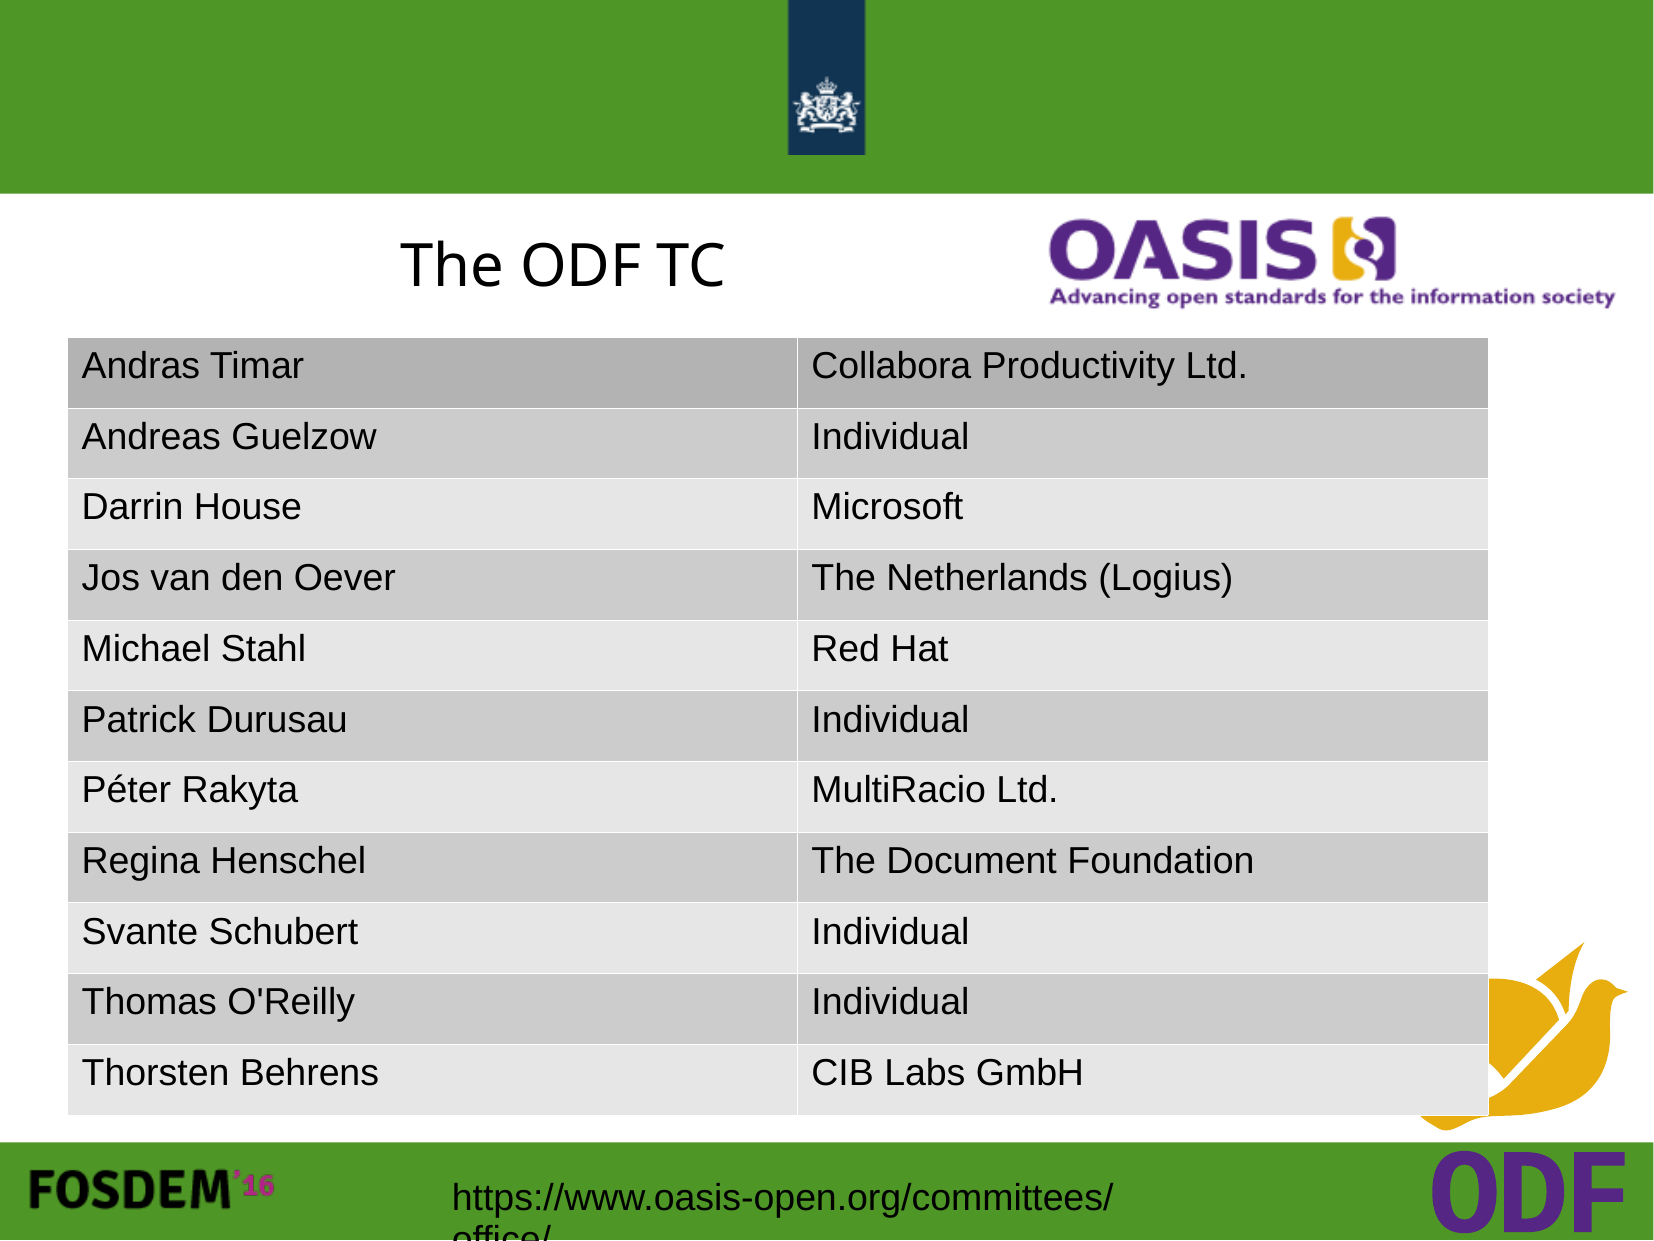

# The ODF TC
| Andras Timar | Collabora Productivity Ltd. |
| --- | --- |
| Andreas Guelzow | Individual |
| Darrin House | Microsoft |
| Jos van den Oever | The Netherlands (Logius) |
| Michael Stahl | Red Hat |
| Patrick Durusau | Individual |
| Péter Rakyta | MultiRacio Ltd. |
| Regina Henschel | The Document Foundation |
| Svante Schubert | Individual |
| Thomas O'Reilly | Individual |
| Thorsten Behrens | CIB Labs GmbH |
https://www.oasis-open.org/committees/office/